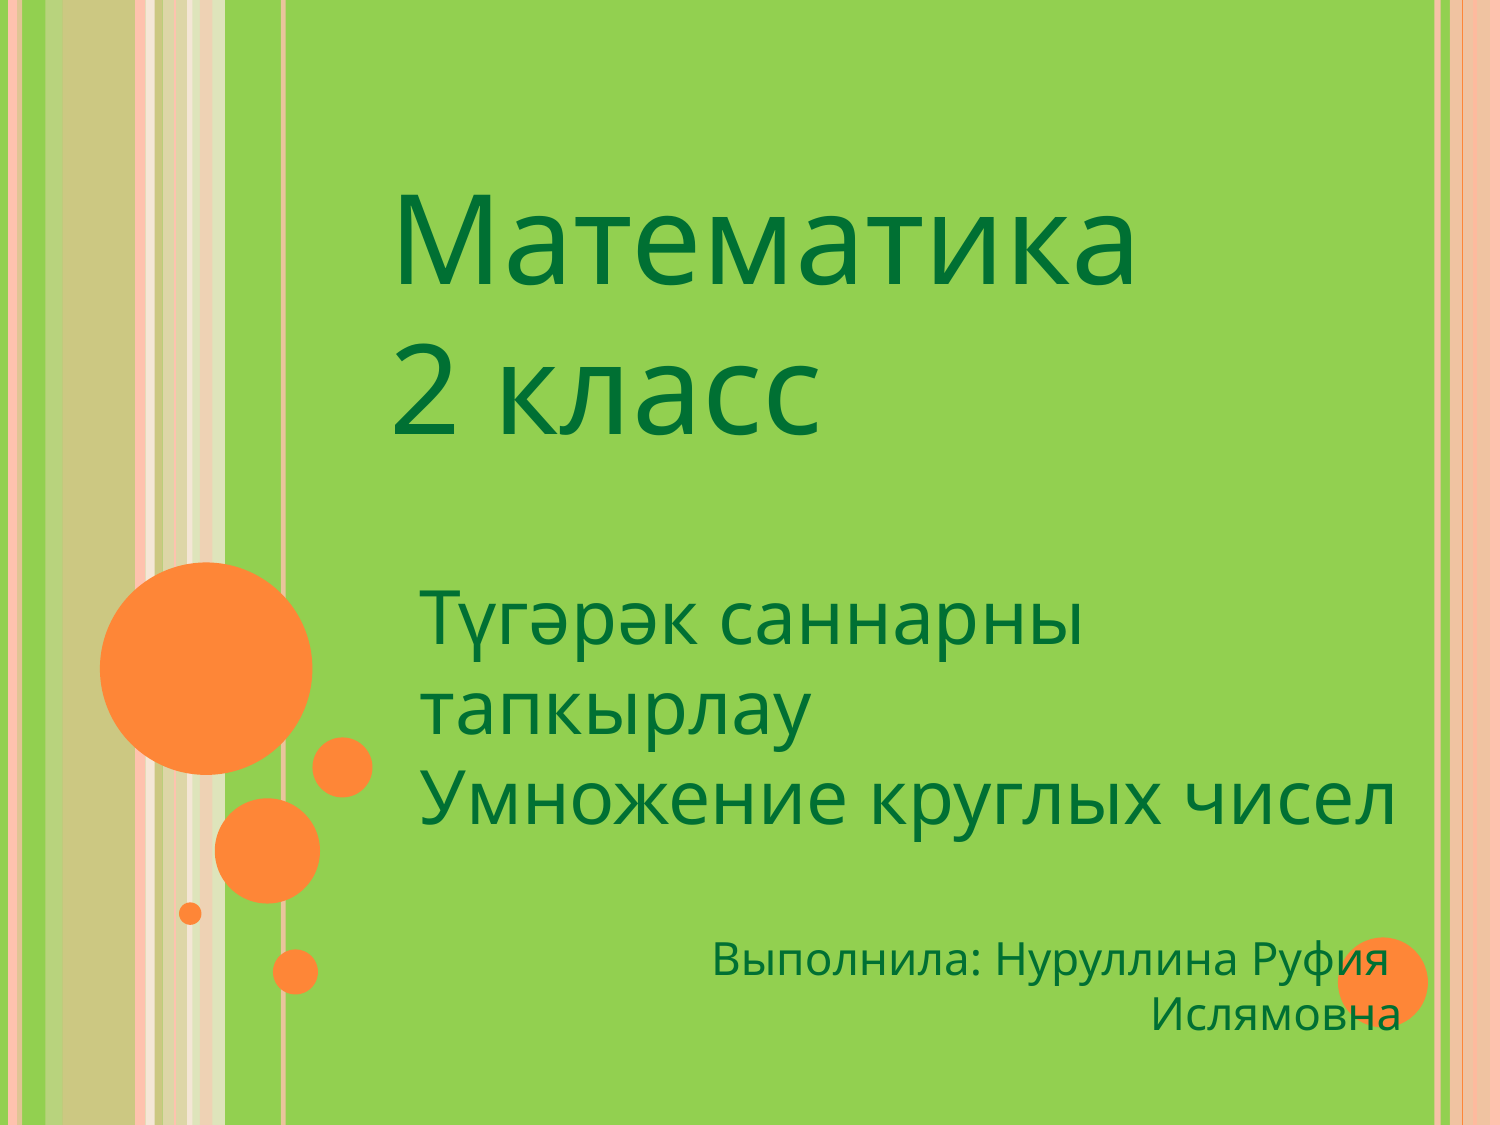

# Математика 2 класс
Түгәрәк саннарны тапкырлау
Умножение круглых чисел
Выполнила: Нуруллина Руфия
Ислямовна